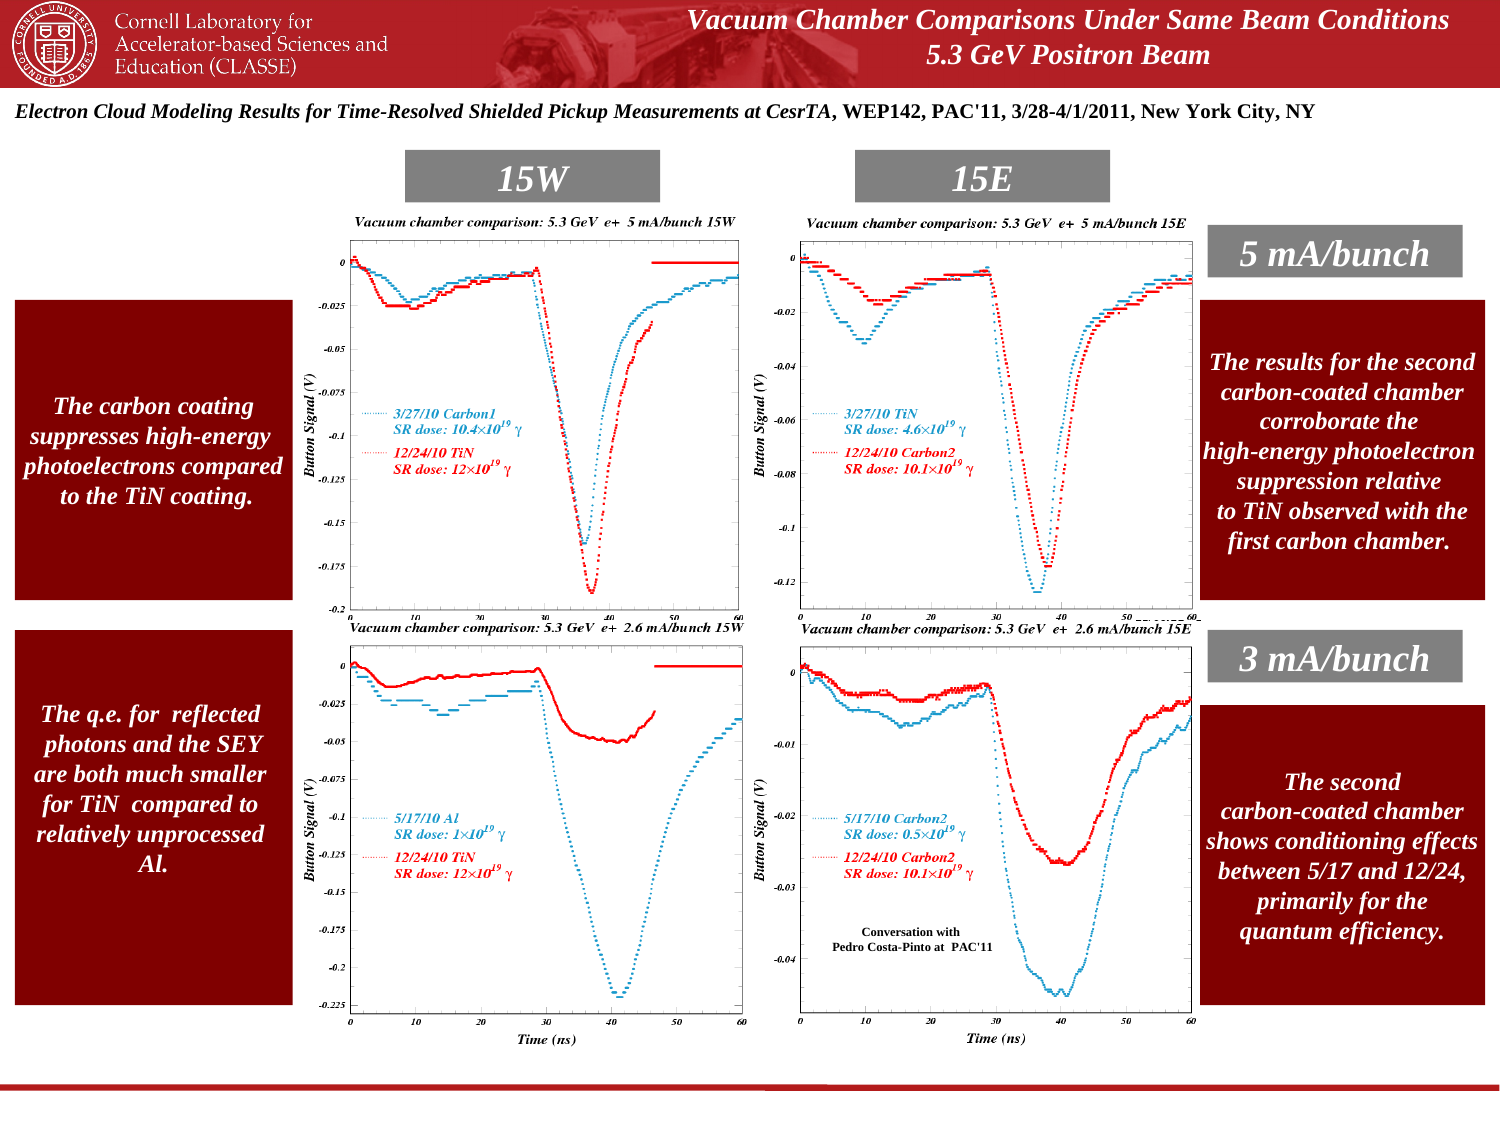

Vacuum Chamber Comparisons Under Same Beam Conditions
5.3 GeV Positron Beam
Electron Cloud Modeling Results for Time-Resolved Shielded Pickup Measurements at CesrTA, WEP142, PAC'11, 3/28-4/1/2011, New York City, NY
15W
15E
5 mA/bunch
The carbon coating
suppresses high-energy
photoelectrons compared
 to the TiN coating.
The results for the second
carbon-coated chamber
corroborate the
high-energy photoelectron
suppression relative
to TiN observed with the
first carbon chamber.
The q.e. for reflected
photons and the SEY
are both much smaller
for TiN compared to
relatively unprocessed
Al.
3 mA/bunch
The second
carbon-coated chamber
shows conditioning effects
between 5/17 and 12/24,
primarily for the
quantum efficiency.
Conversation with
Pedro Costa-Pinto at PAC'11